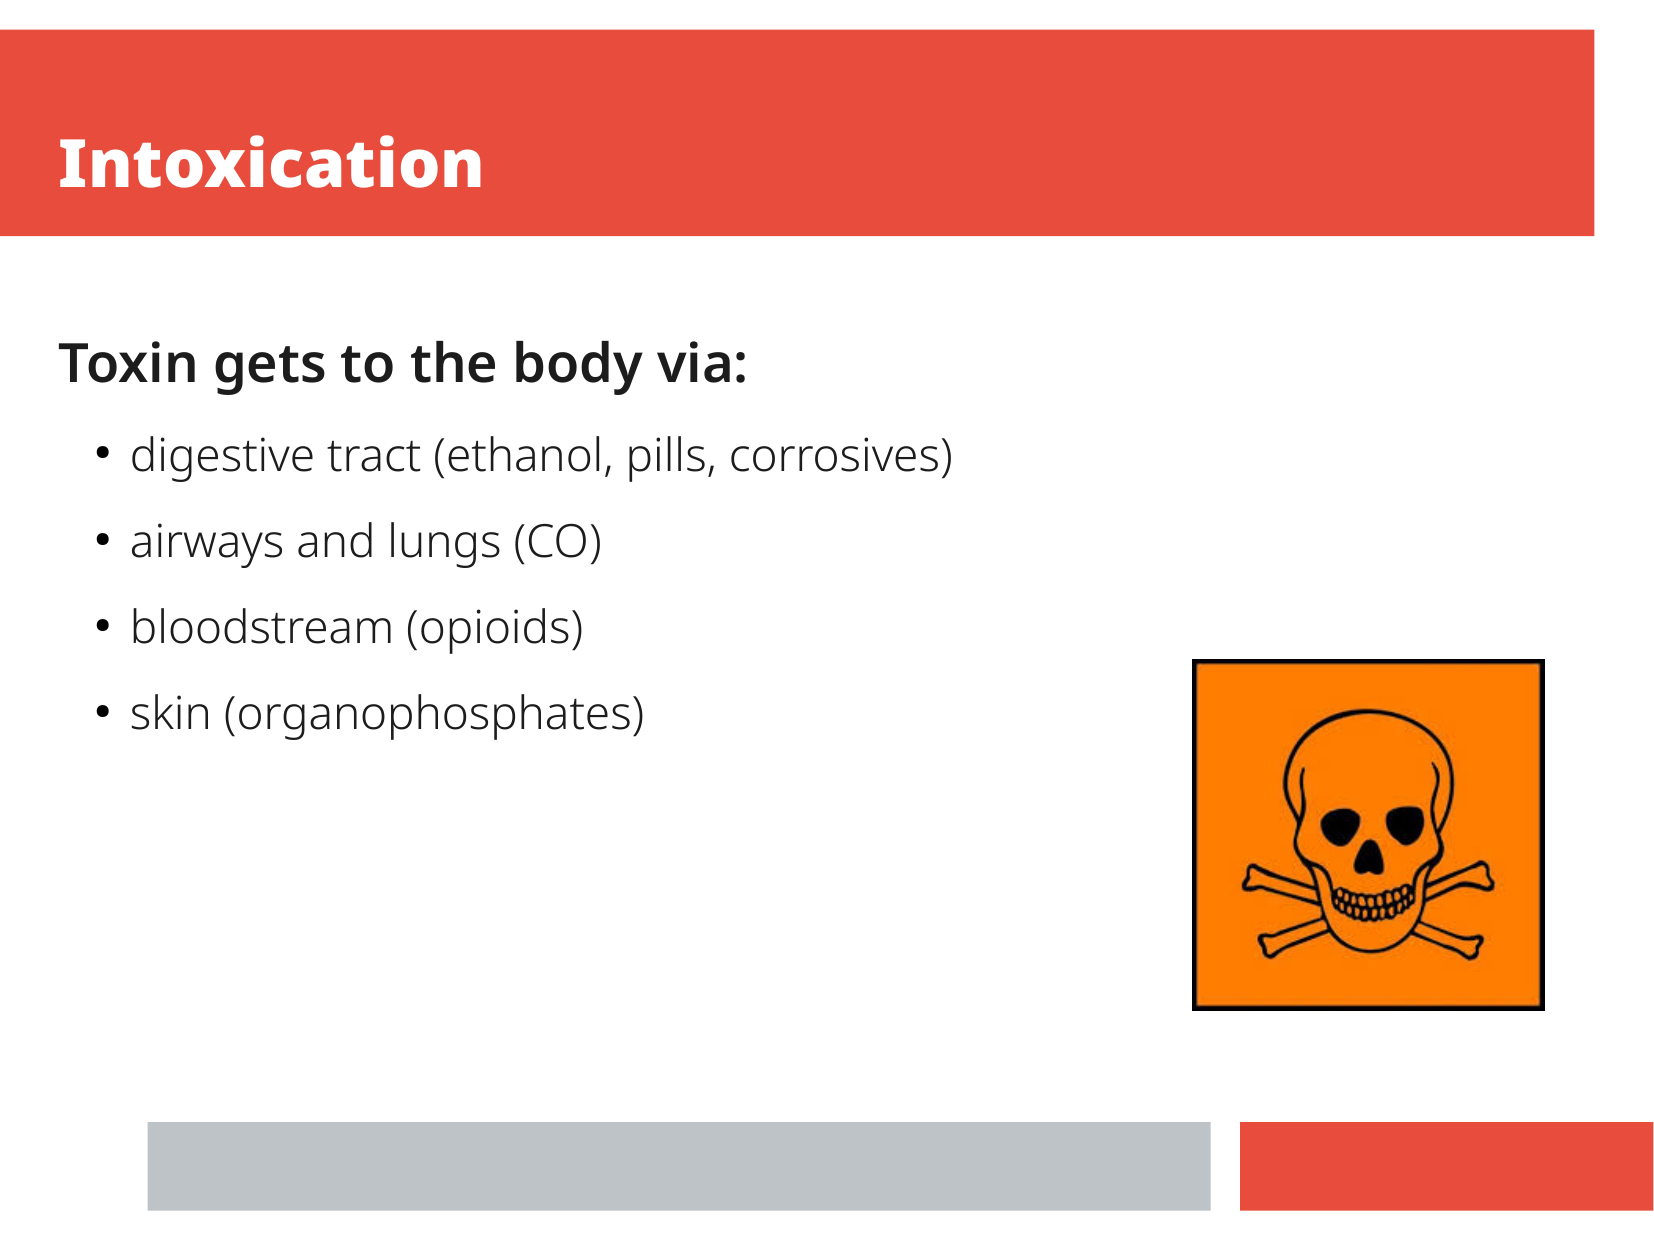

# Intoxication
Toxin gets to the body via:
digestive tract (ethanol, pills, corrosives)
airways and lungs (CO)
bloodstream (opioids)
skin (organophosphates)